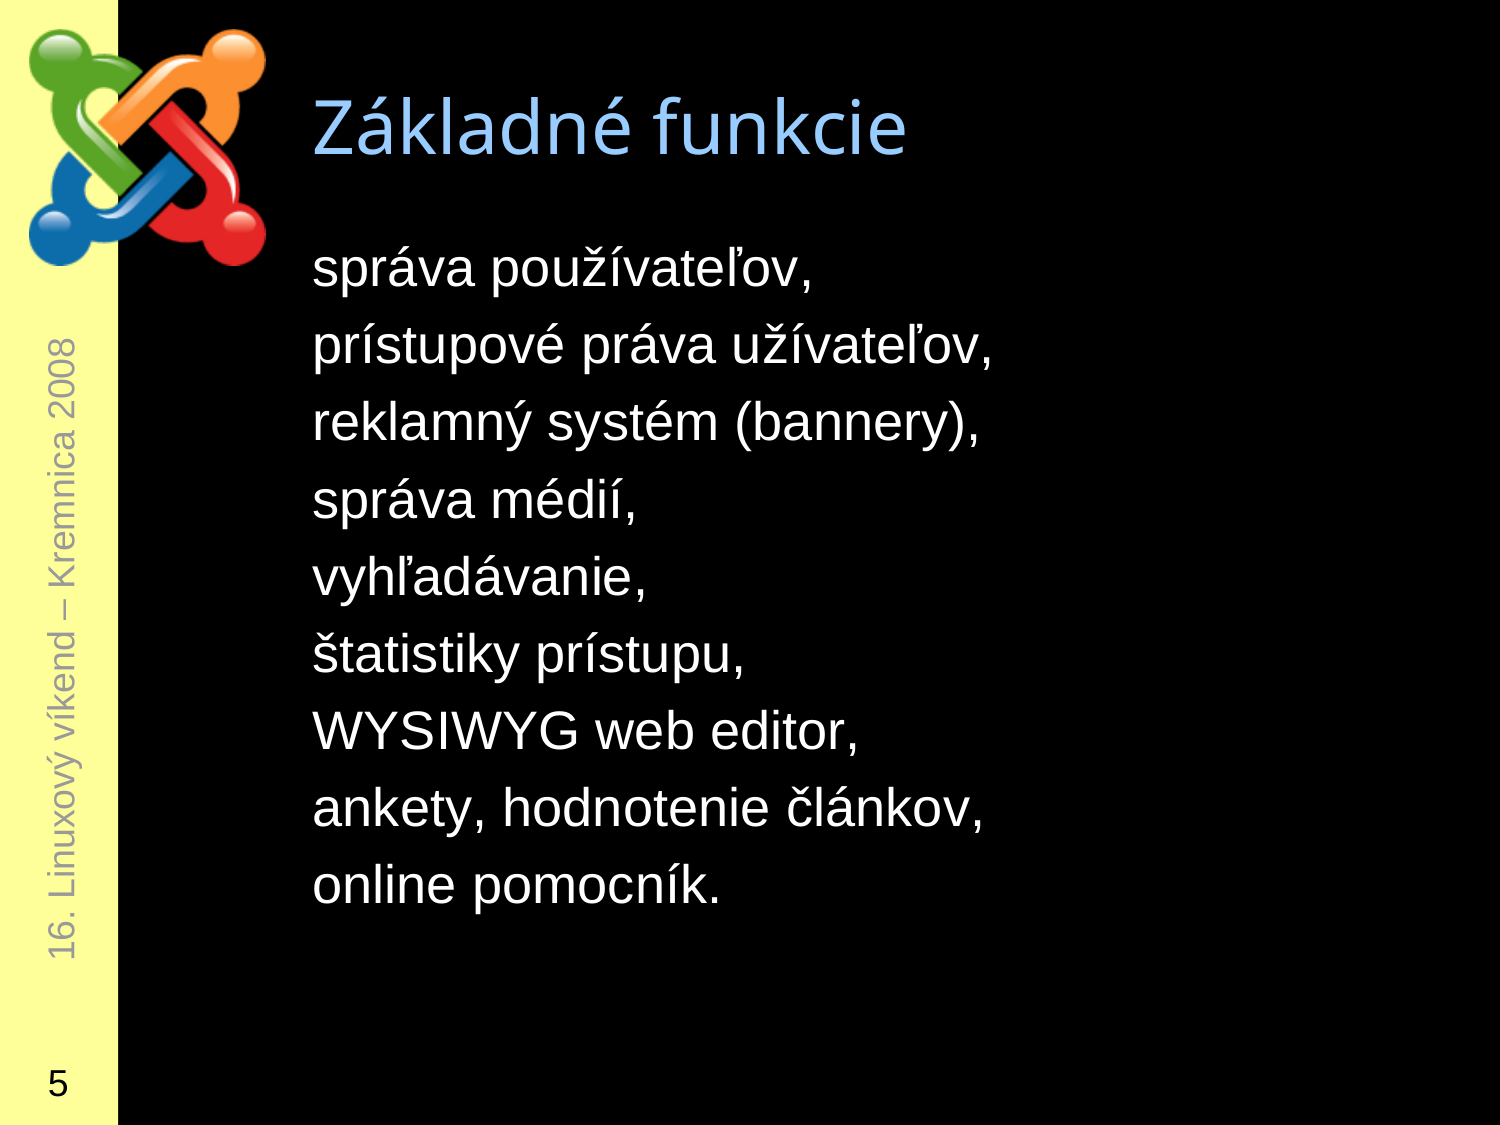

# Základné funkcie
správa používateľov,
prístupové práva užívateľov,
reklamný systém (bannery),
správa médií,
vyhľadávanie,
štatistiky prístupu,
WYSIWYG web editor,
ankety, hodnotenie článkov,
online pomocník.